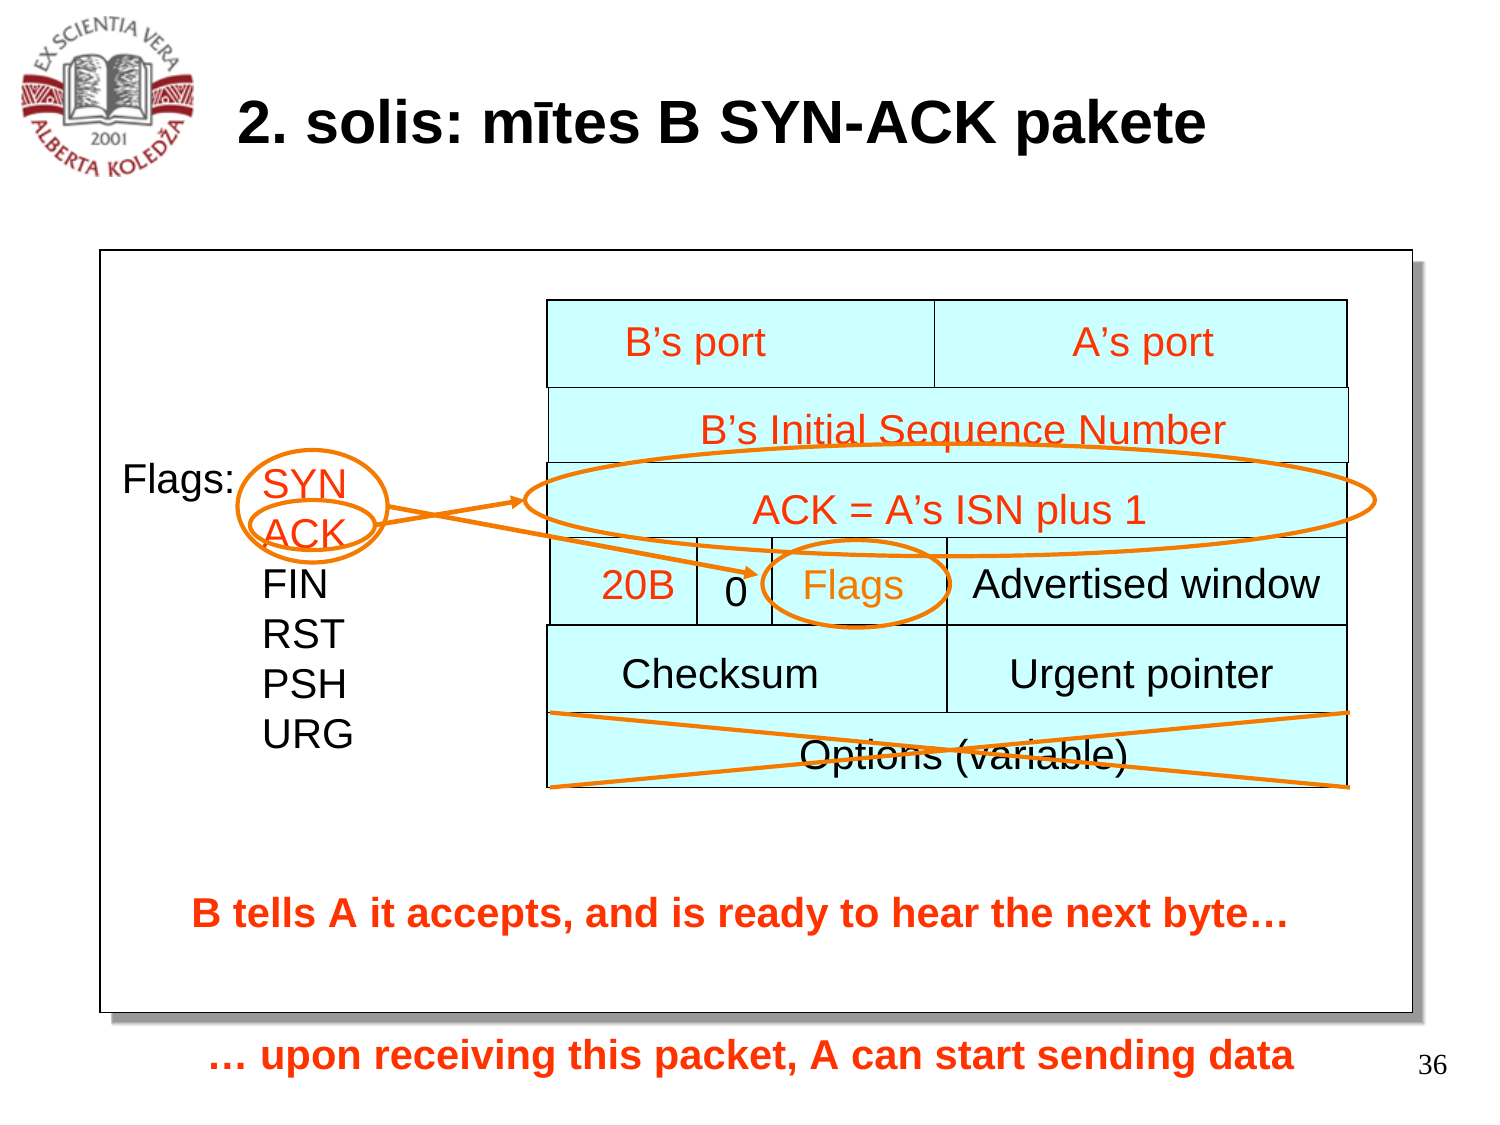

# 2. solis: mītes B SYN-ACK pakete
B’s port
A’s port
B’s Initial Sequence Number
Flags:
SYN
ACK
FIN
RST
PSH
URG
ACK = A’s ISN plus 1
Advertised window
20B
Flags
0
Checksum
Urgent pointer
Options (variable)
B tells A it accepts, and is ready to hear the next byte…
… upon receiving this packet, A can start sending data